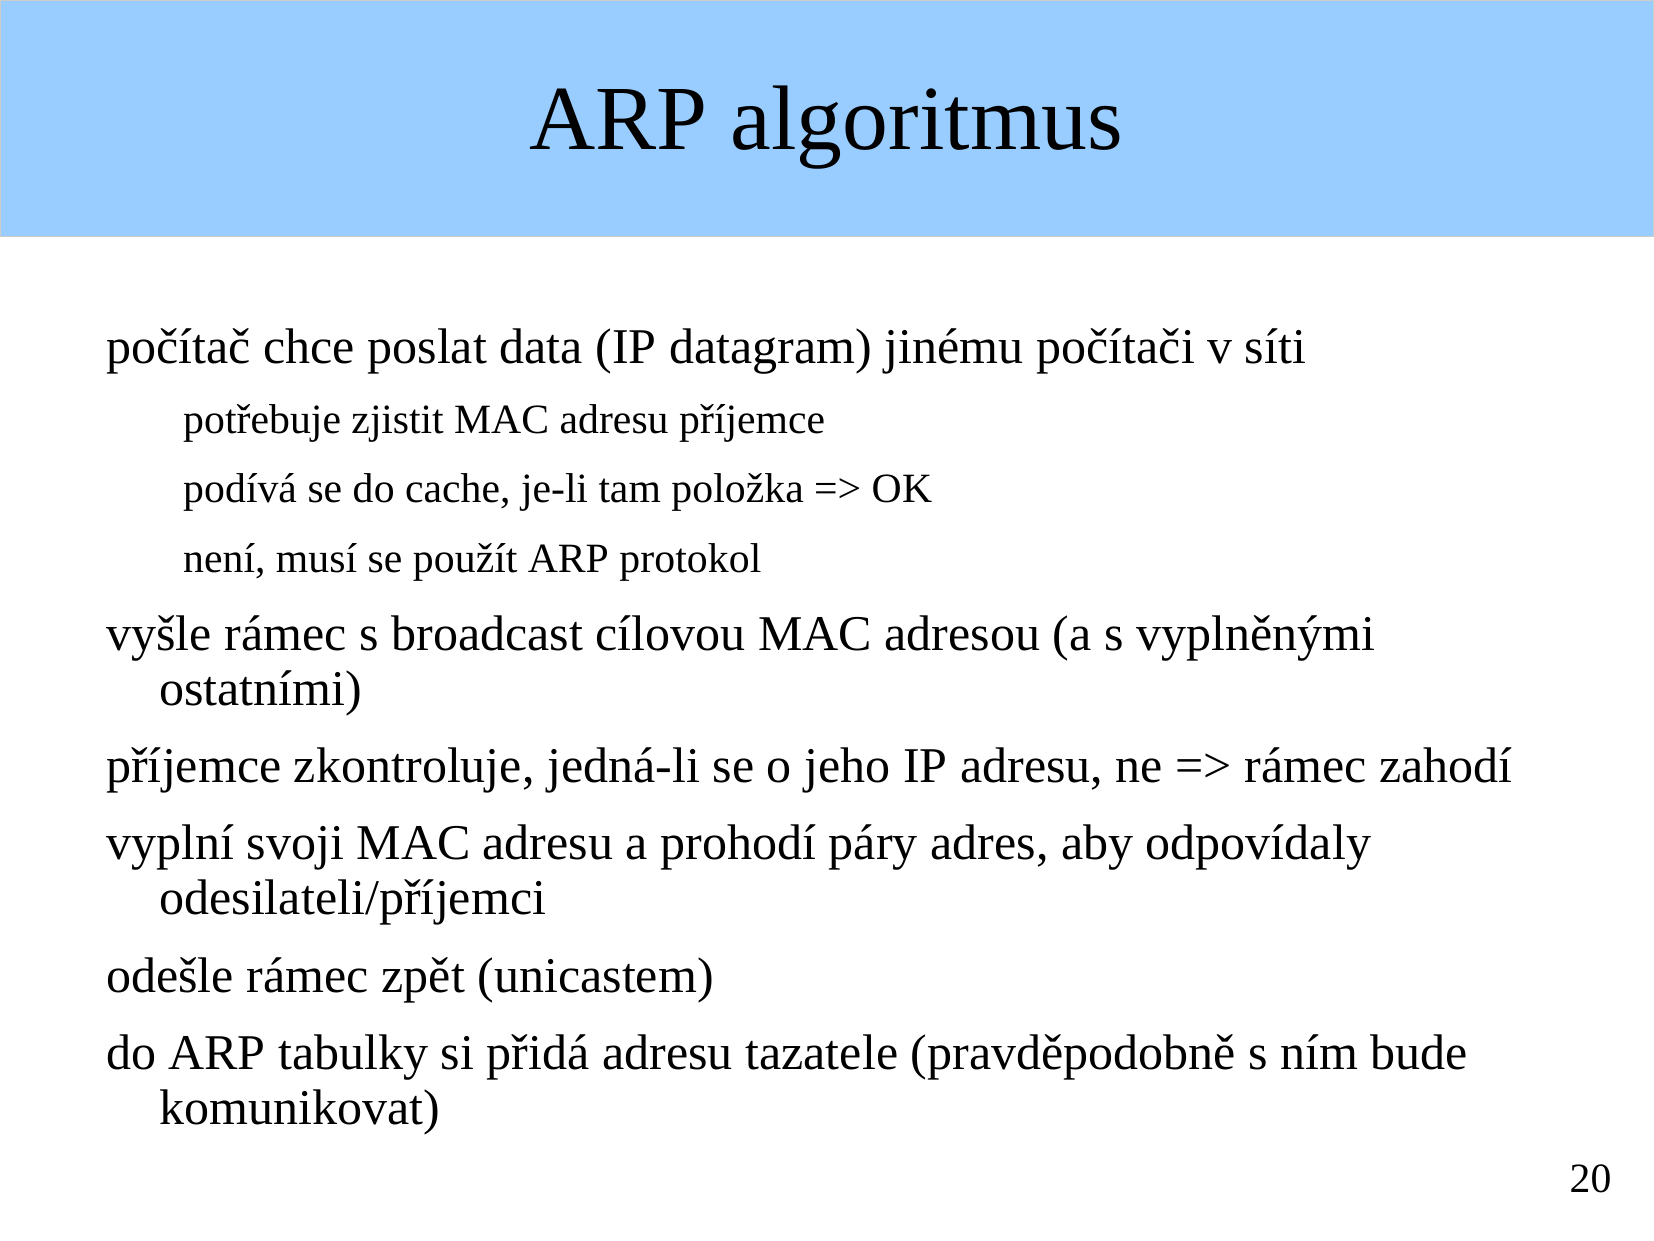

# ARP algoritmus
počítač chce poslat data (IP datagram) jinému počítači v síti
potřebuje zjistit MAC adresu příjemce
podívá se do cache, je-li tam položka => OK
není, musí se použít ARP protokol
vyšle rámec s broadcast cílovou MAC adresou (a s vyplněnými ostatními)
příjemce zkontroluje, jedná-li se o jeho IP adresu, ne => rámec zahodí
vyplní svoji MAC adresu a prohodí páry adres, aby odpovídaly odesilateli/příjemci
odešle rámec zpět (unicastem)
do ARP tabulky si přidá adresu tazatele (pravděpodobně s ním bude komunikovat)